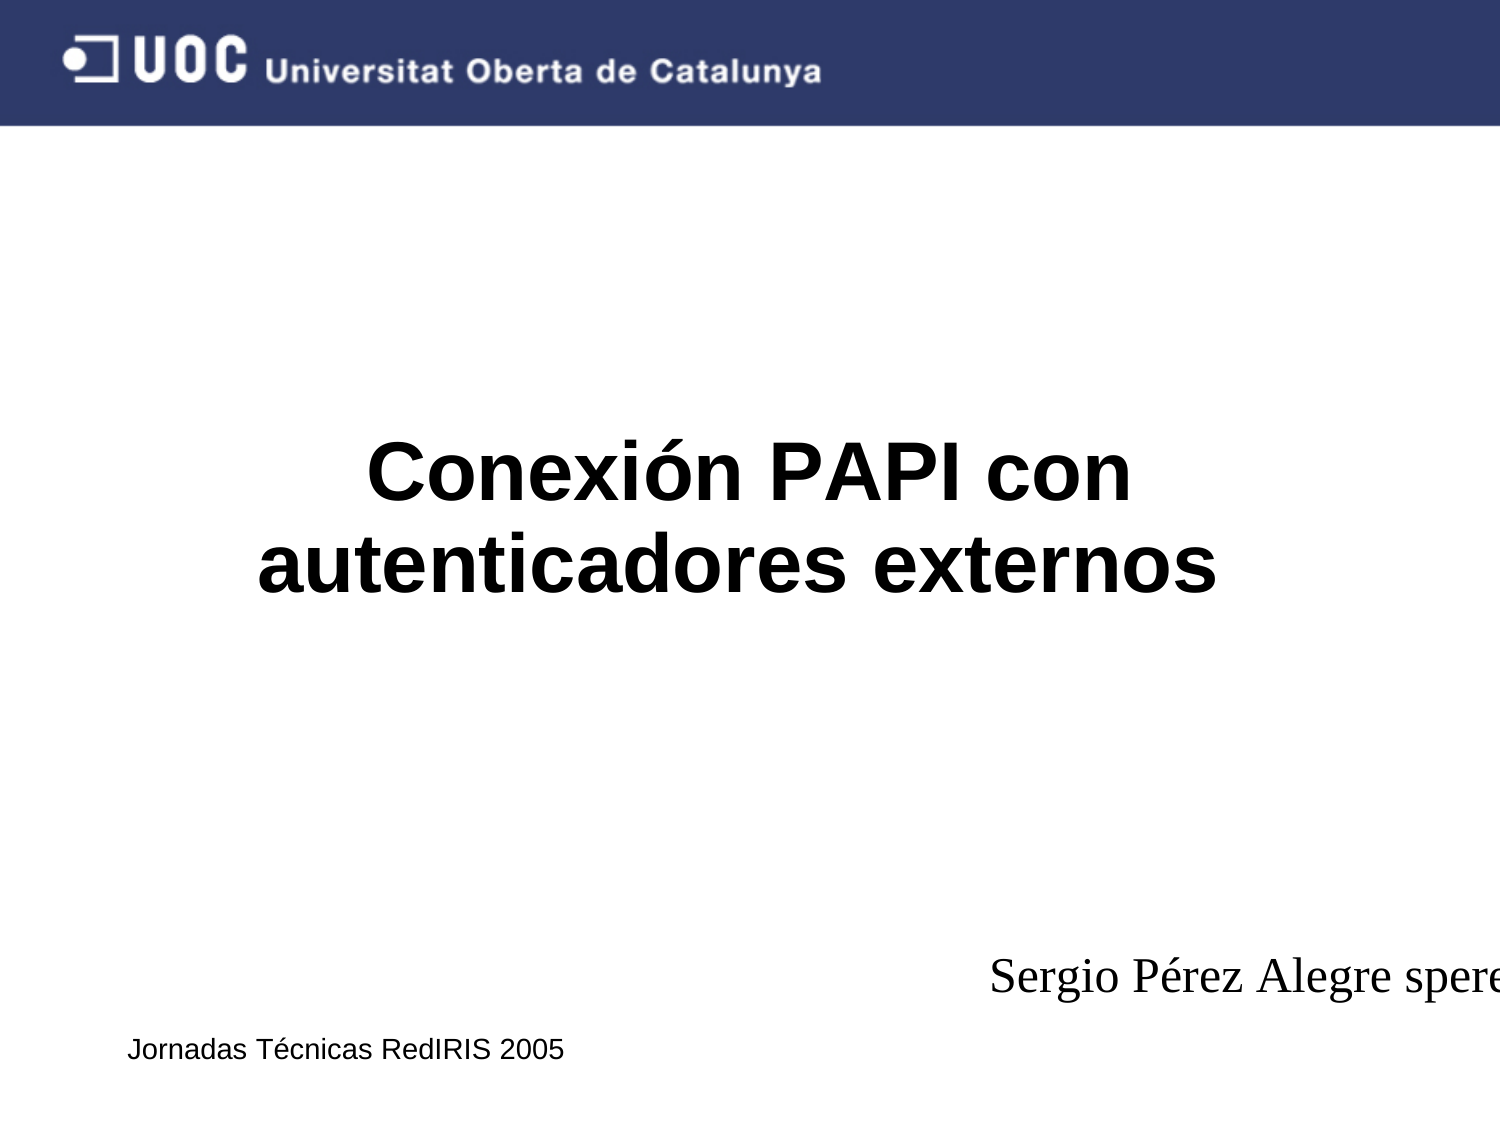

# Conexión PAPI con autenticadores externos
Sergio Pérez Alegre sperezale@uoc.edu